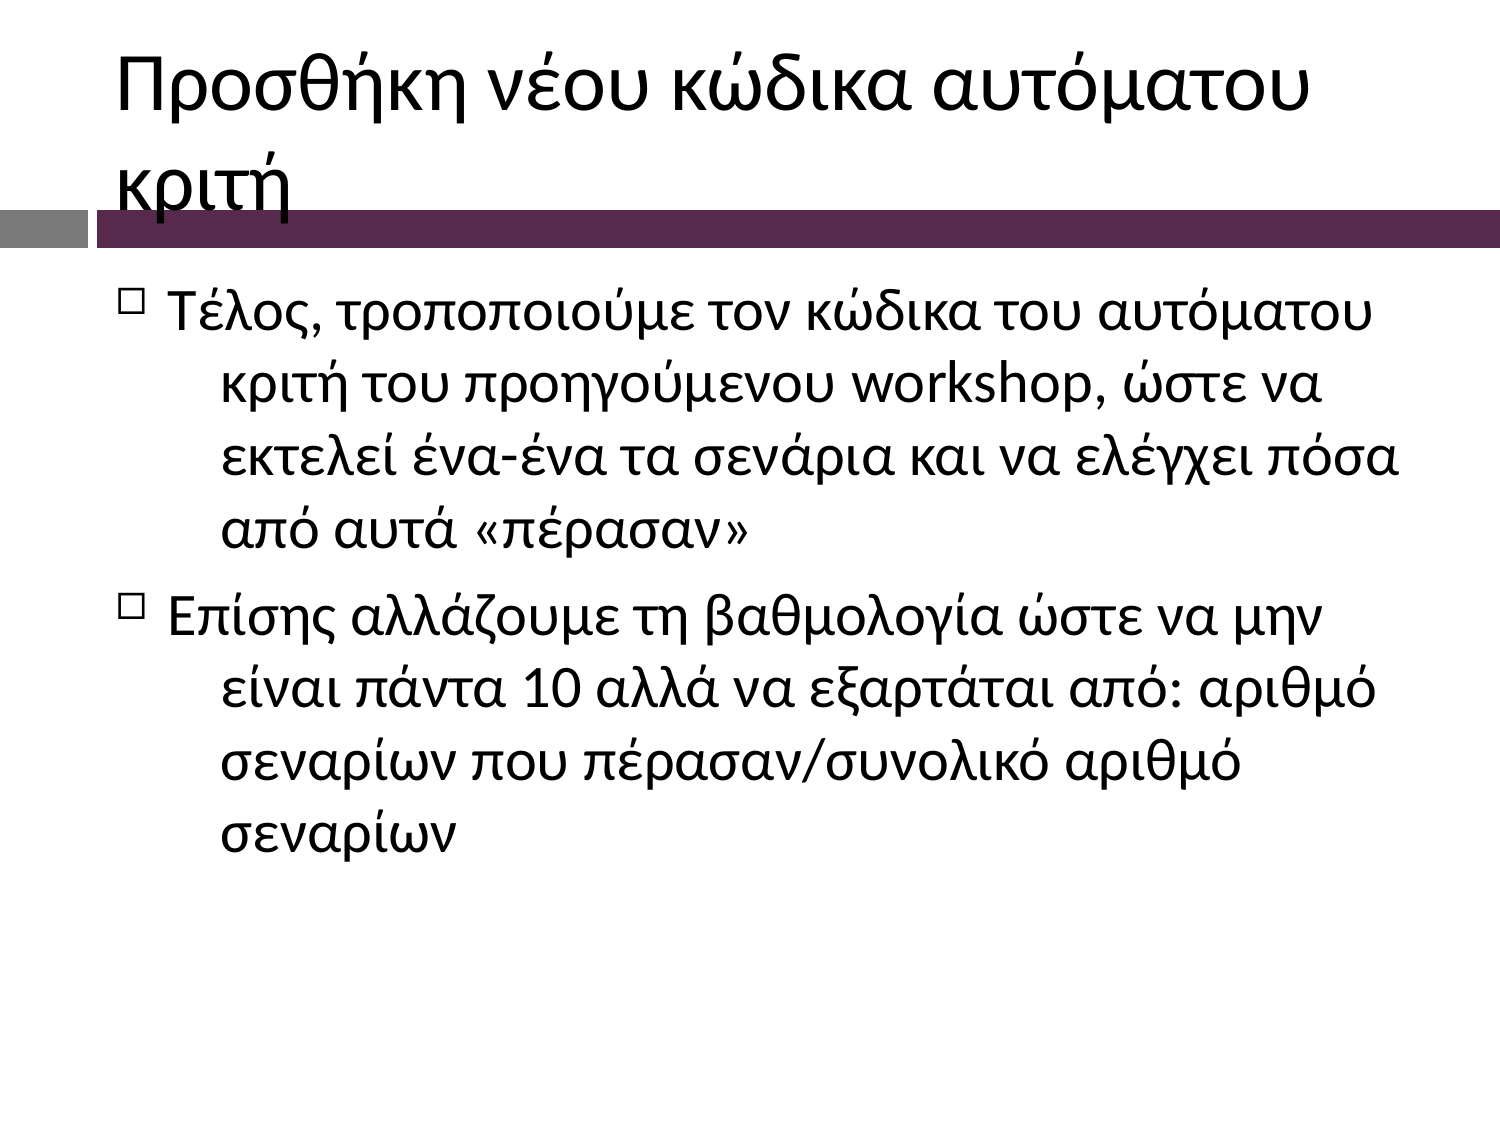

# Προσθήκη νέου κώδικα αυτόματου κριτή
Τέλος, τροποποιούμε τον κώδικα του αυτόματου κριτή του προηγούμενου workshop, ώστε να εκτελεί ένα-ένα τα σενάρια και να ελέγχει πόσα από αυτά «πέρασαν»
Επίσης αλλάζουμε τη βαθμολογία ώστε να μην είναι πάντα 10 αλλά να εξαρτάται από: αριθμό σεναρίων που πέρασαν/συνολικό αριθμό σεναρίων